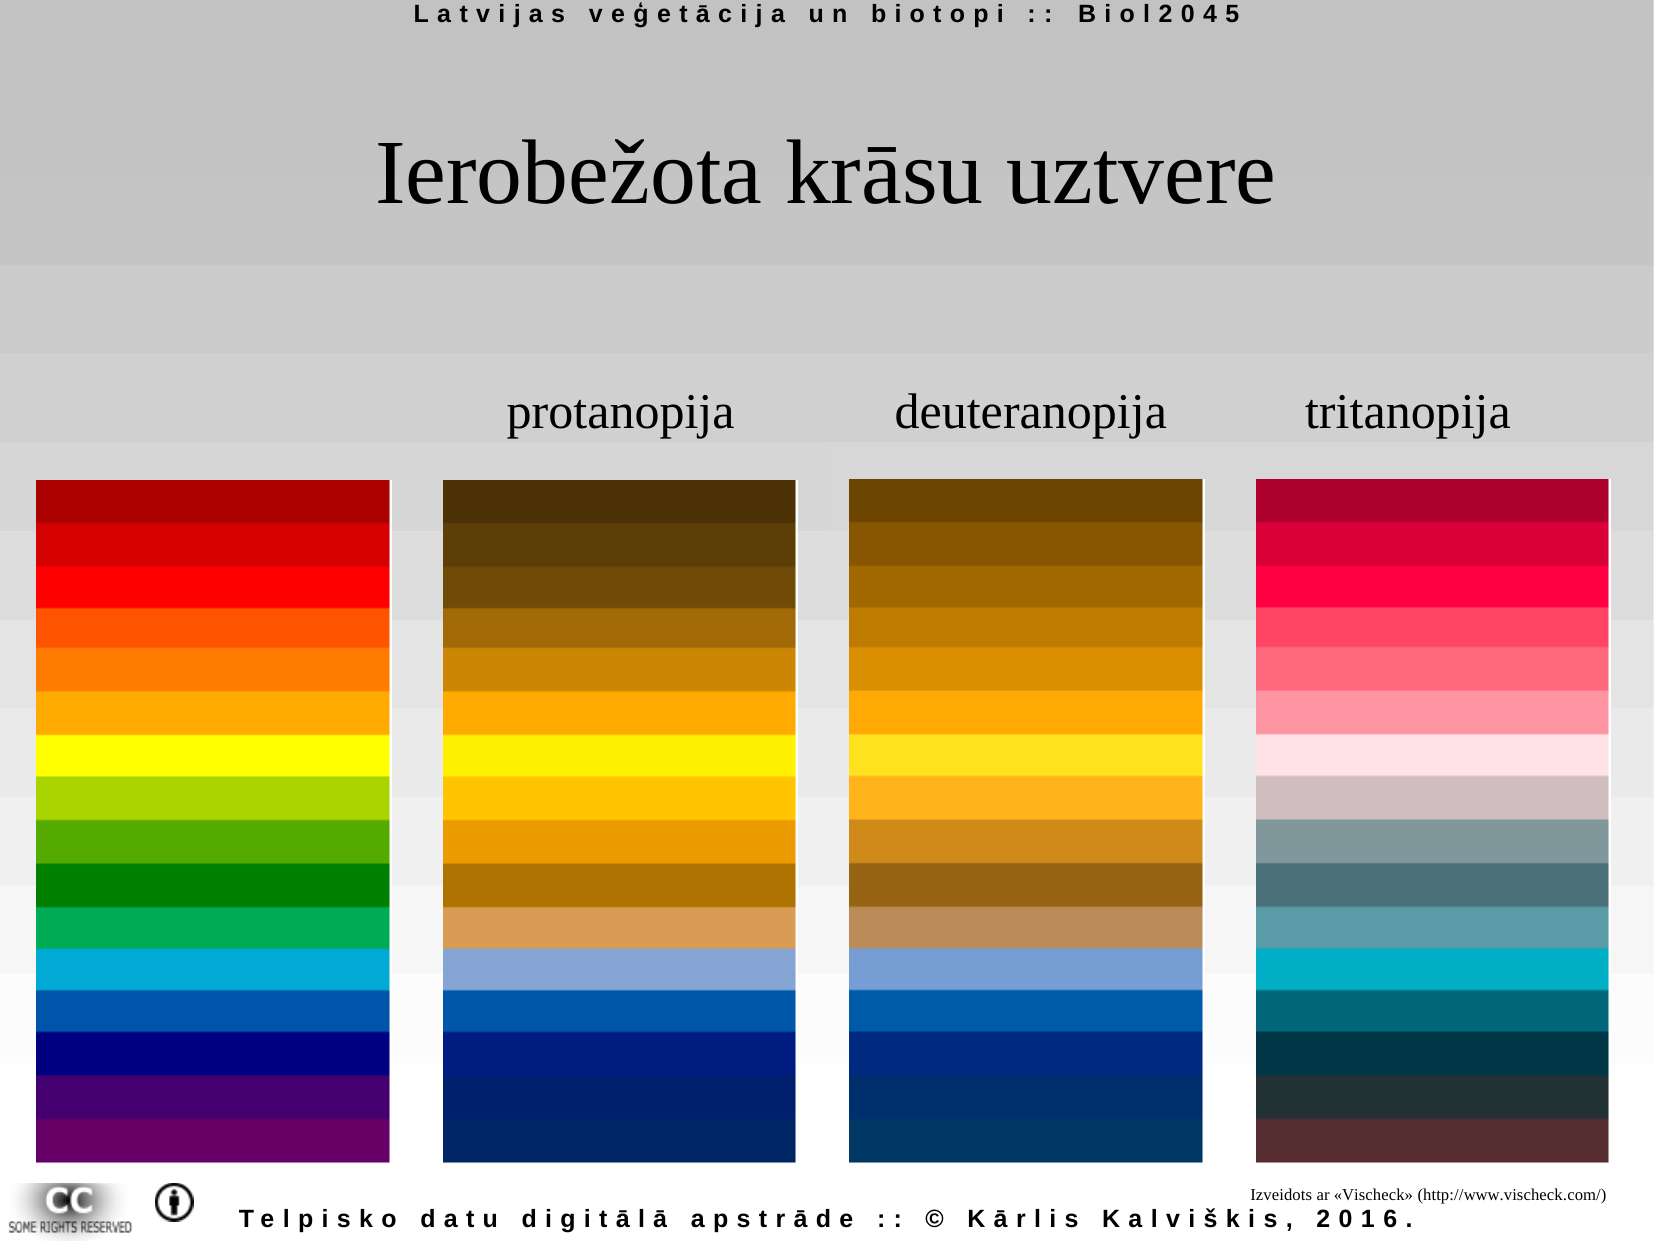

# Ierobežota krāsu uztvere
protanopija
deuteranopija
tritanopija
Izveidots ar «Vischeck» (http://www.vischeck.com/)